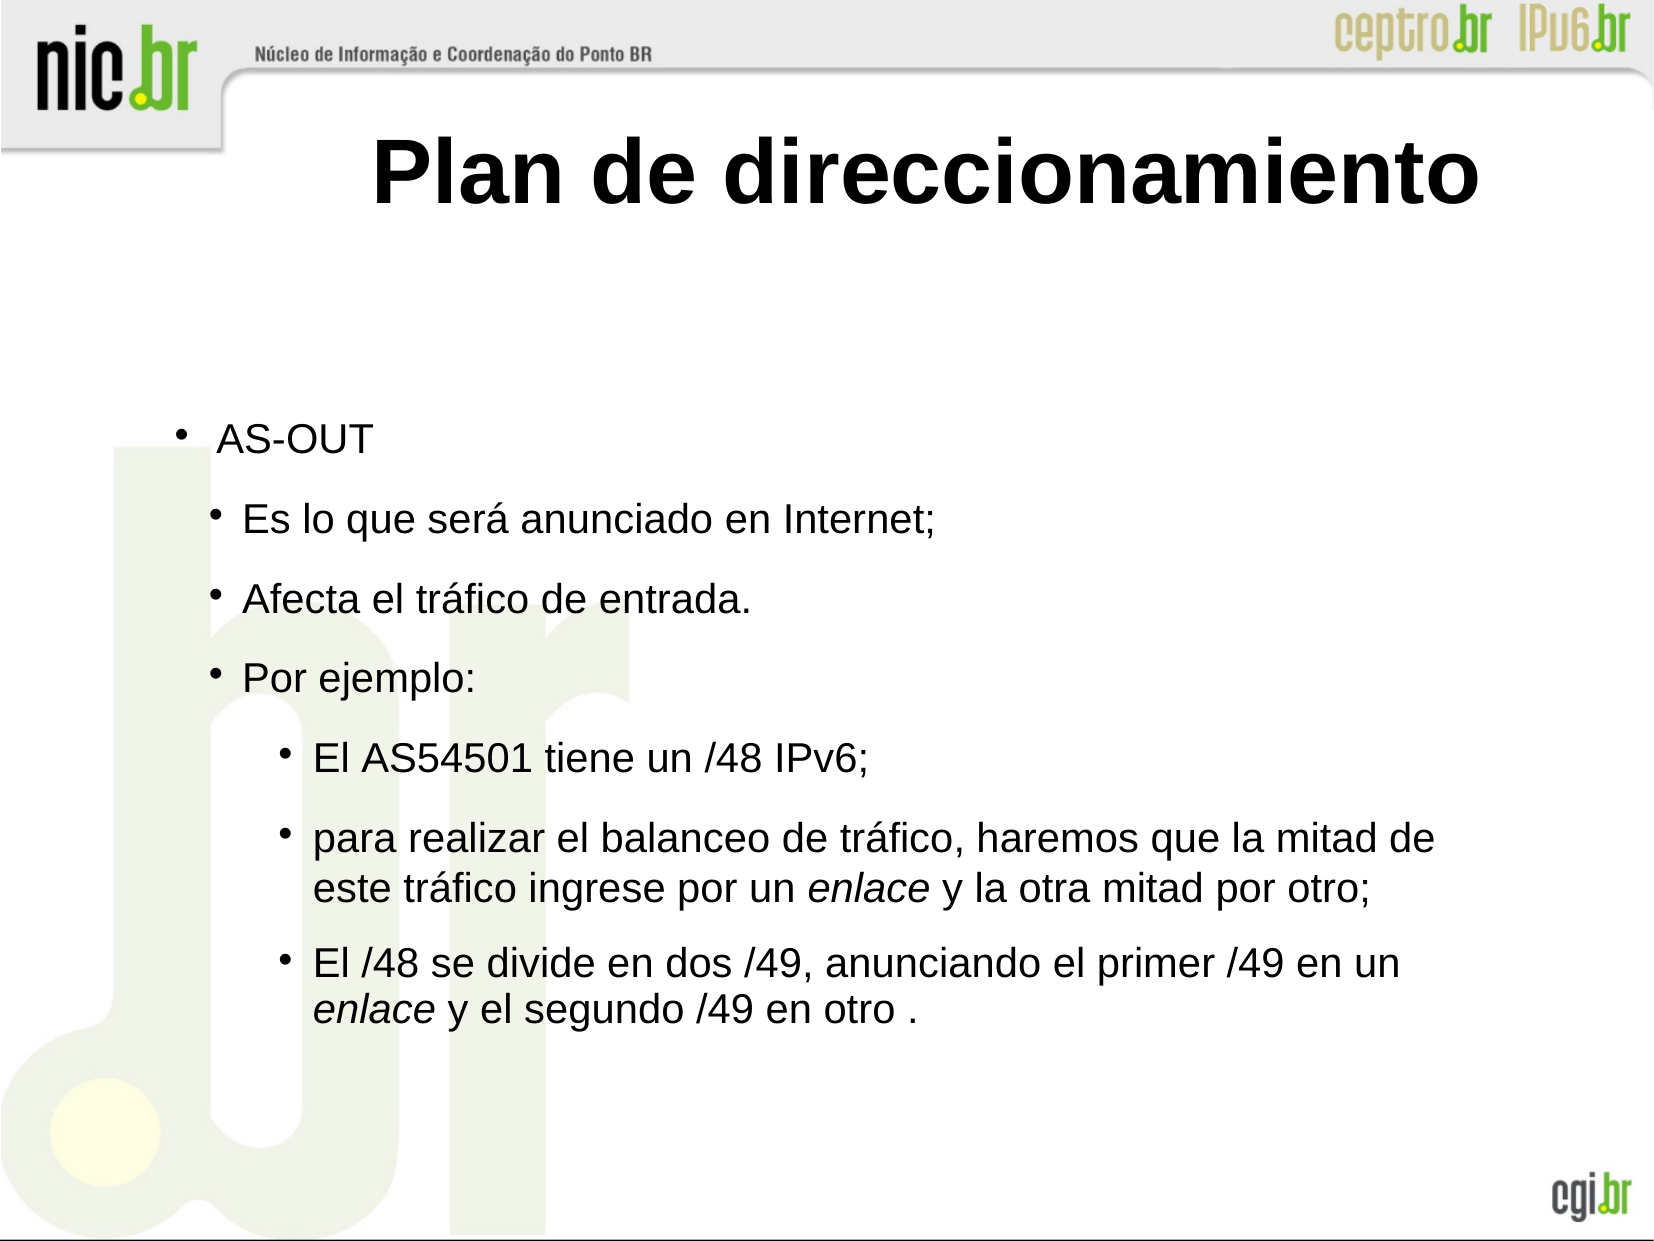

Plan de direccionamiento
 AS-OUT
Es lo que será anunciado en Internet;
Afecta el tráfico de entrada.
Por ejemplo:
El AS54501 tiene un /48 IPv6;
para realizar el balanceo de tráfico, haremos que la mitad de este tráfico ingrese por un enlace y la otra mitad por otro;
El /48 se divide en dos /49, anunciando el primer /49 en un enlace y el segundo /49 en otro .